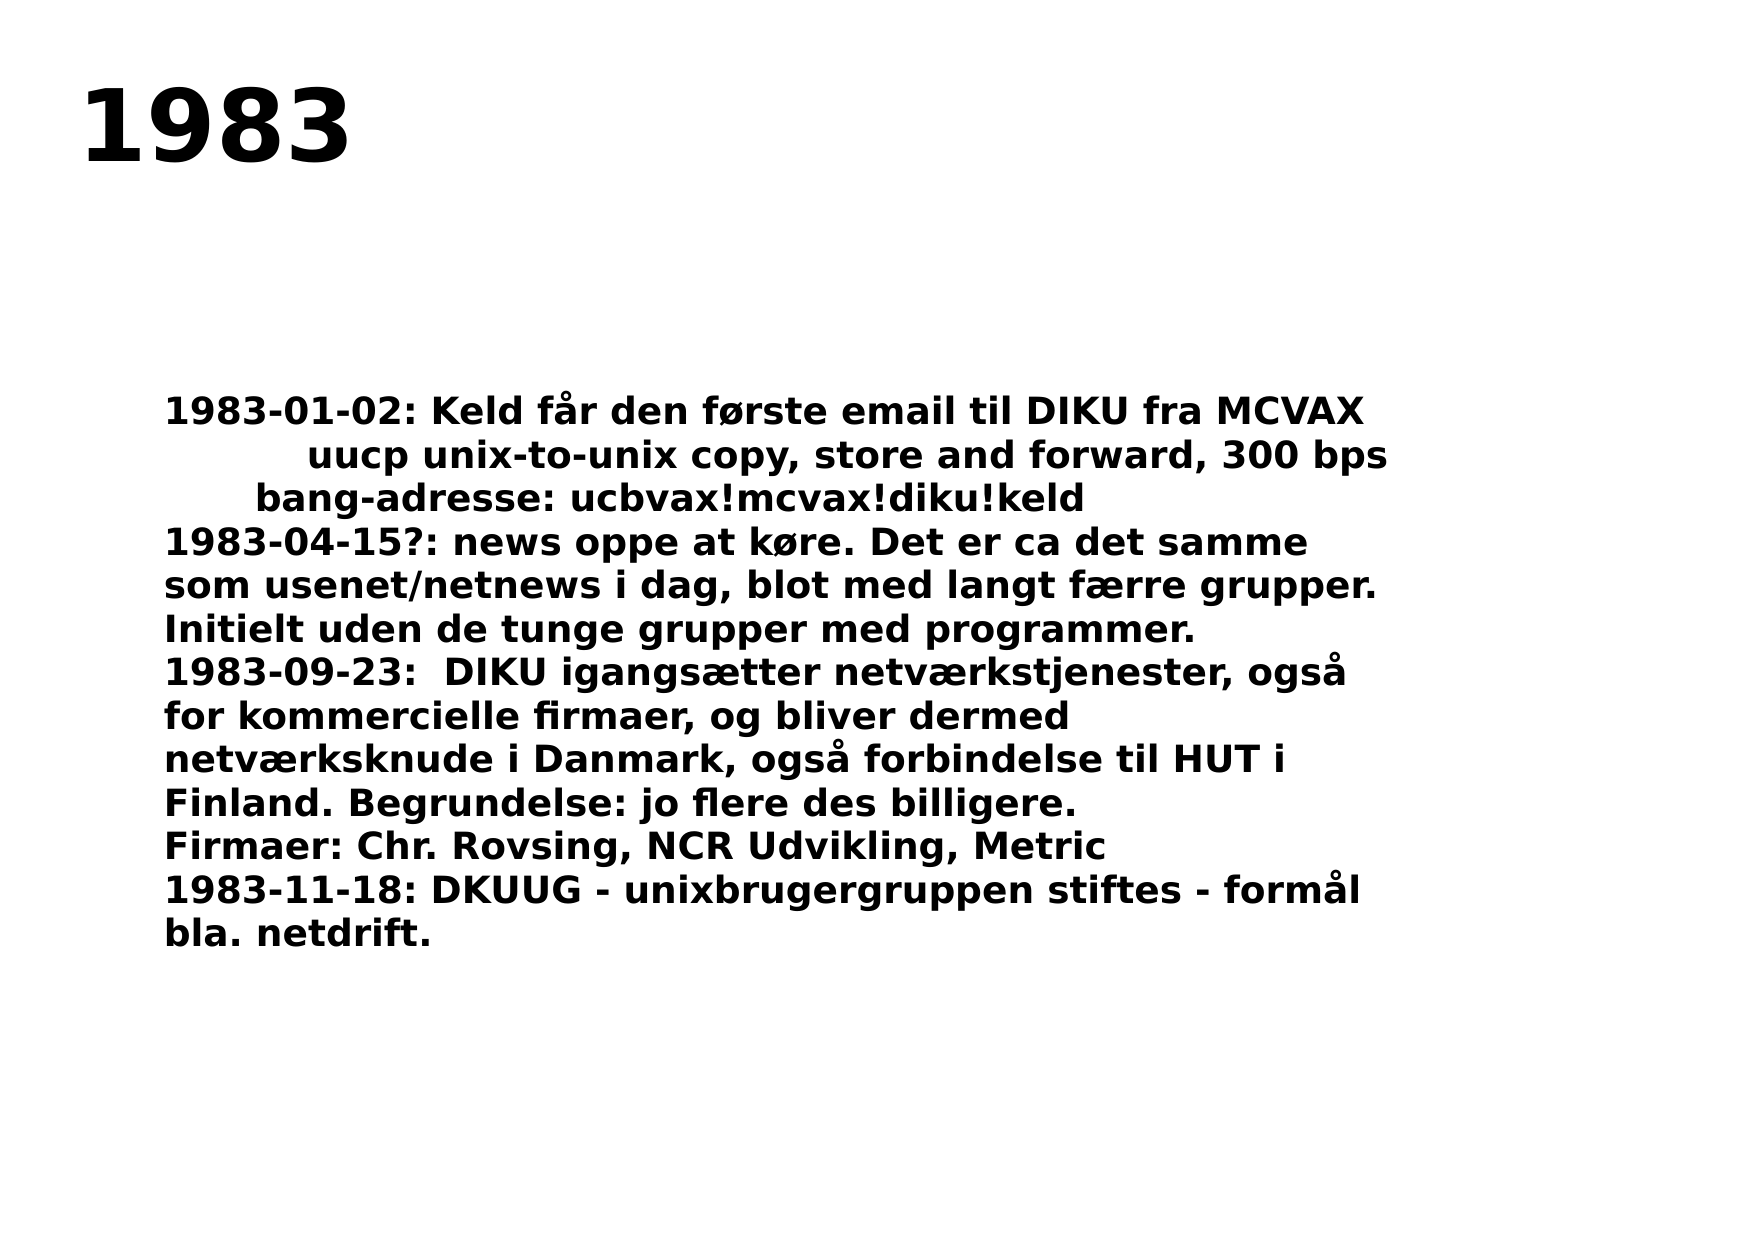

1983
1983-01-02: Keld får den første email til DIKU fra MCVAX
 uucp unix-to-unix copy, store and forward, 300 bps
 bang-adresse: ucbvax!mcvax!diku!keld
1983-04-15?: news oppe at køre. Det er ca det samme som usenet/netnews i dag, blot med langt færre grupper. Initielt uden de tunge grupper med programmer.
1983-09-23: DIKU igangsætter netværkstjenester, også for kommercielle firmaer, og bliver dermed netværksknude i Danmark, også forbindelse til HUT i Finland. Begrundelse: jo flere des billigere.
Firmaer: Chr. Rovsing, NCR Udvikling, Metric
1983-11-18: DKUUG - unixbrugergruppen stiftes - formål bla. netdrift.